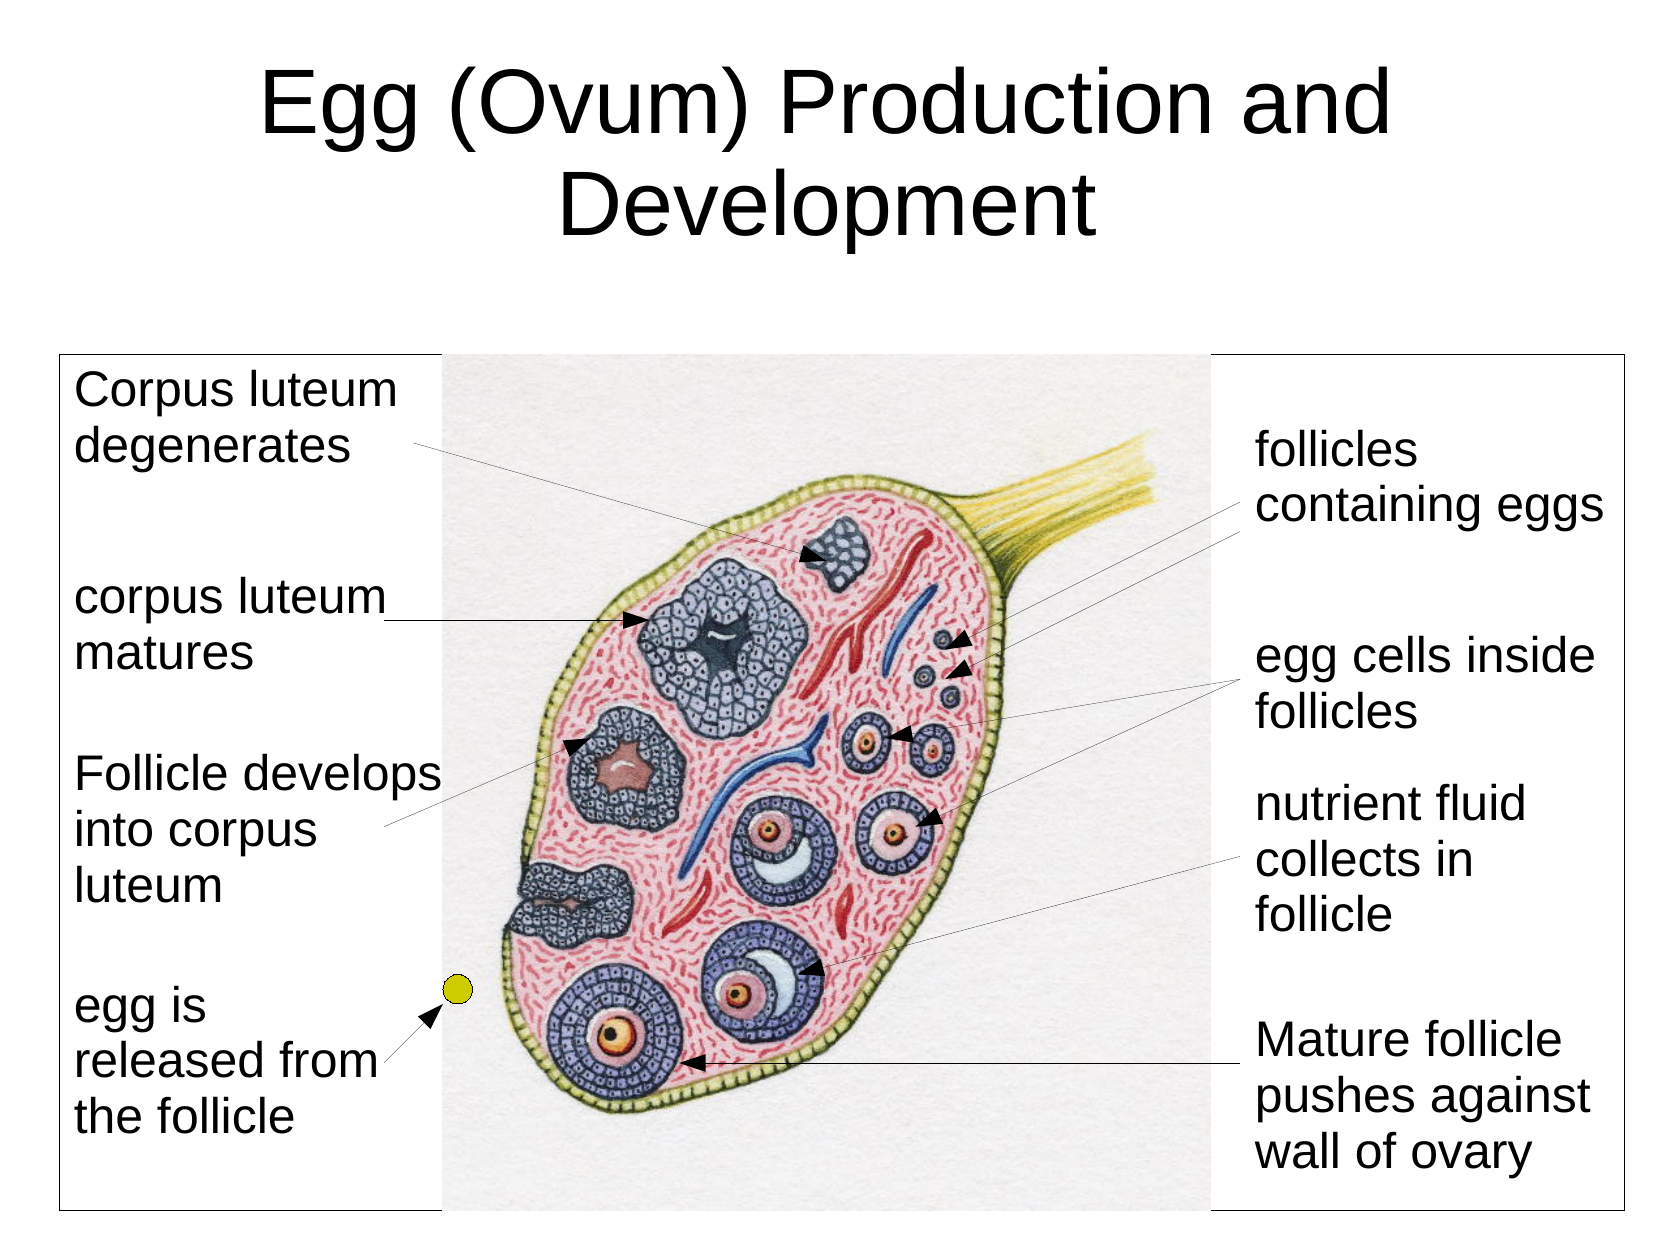

# Egg (Ovum) Production and Development
Corpus luteum degenerates
follicles containing eggs
corpus luteum matures
egg cells inside follicles
Follicle develops into corpus luteum
nutrient fluid collects in follicle
egg is released from the follicle
Mature follicle pushes against wall of ovary